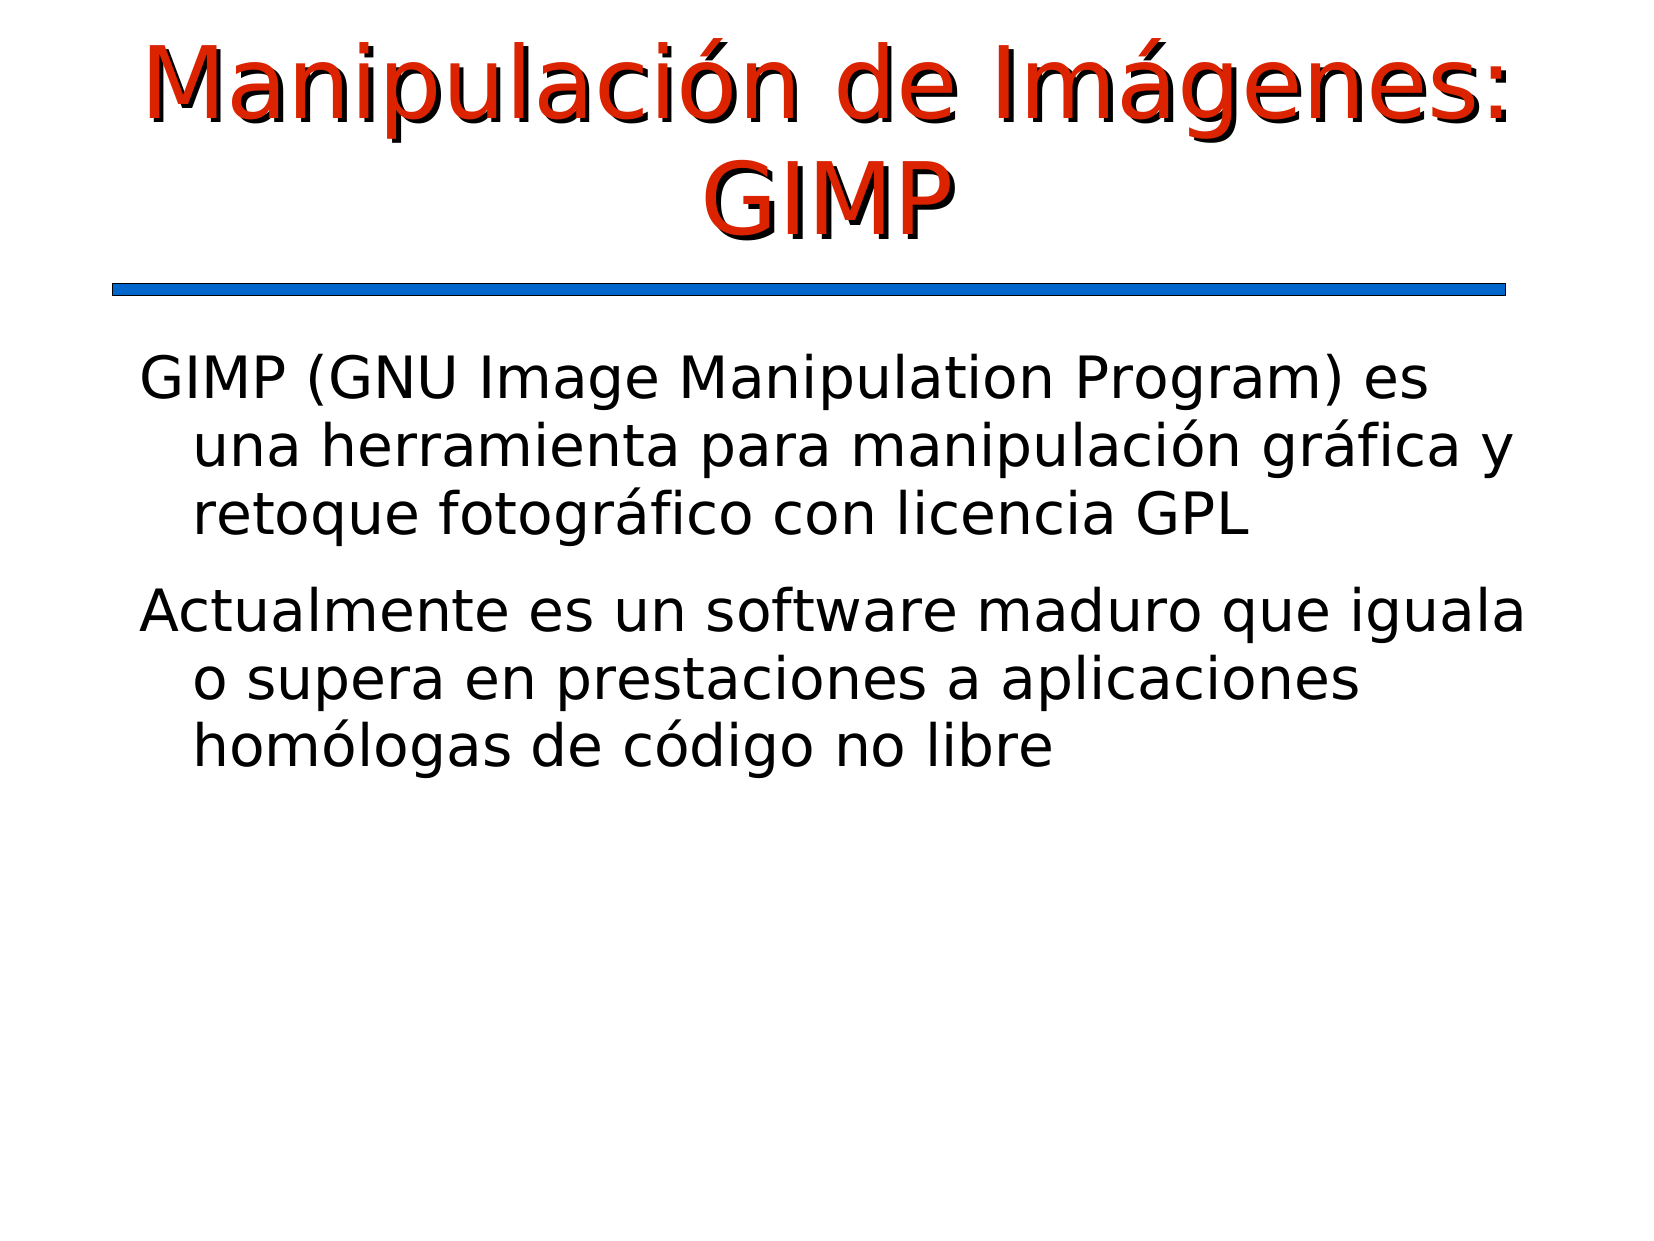

# Manipulación de Imágenes: GIMP
GIMP (GNU Image Manipulation Program) es una herramienta para manipulación gráfica y retoque fotográfico con licencia GPL
Actualmente es un software maduro que iguala o supera en prestaciones a aplicaciones homólogas de código no libre